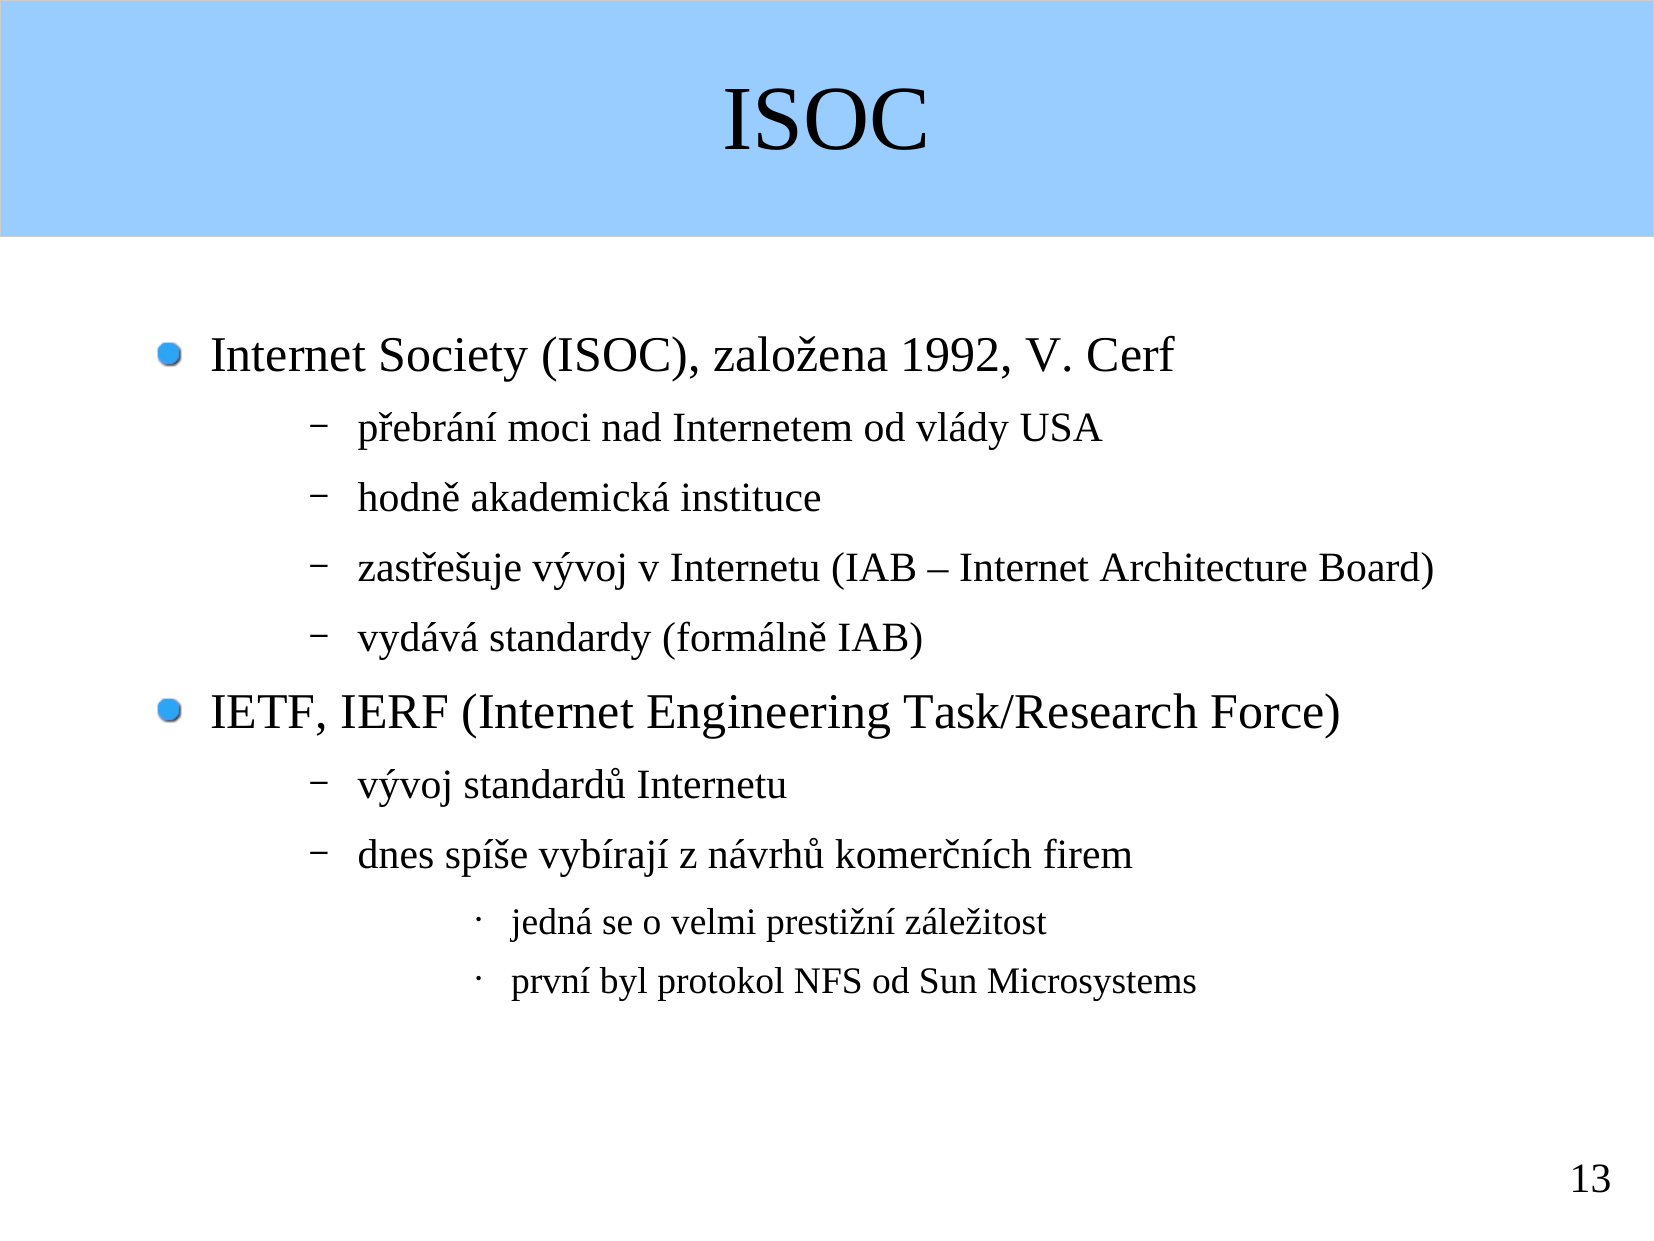

# ISOC
Internet Society (ISOC), založena 1992, V. Cerf
přebrání moci nad Internetem od vlády USA
hodně akademická instituce
zastřešuje vývoj v Internetu (IAB – Internet Architecture Board)
vydává standardy (formálně IAB)
IETF, IERF (Internet Engineering Task/Research Force)
vývoj standardů Internetu
dnes spíše vybírají z návrhů komerčních firem
jedná se o velmi prestižní záležitost
první byl protokol NFS od Sun Microsystems